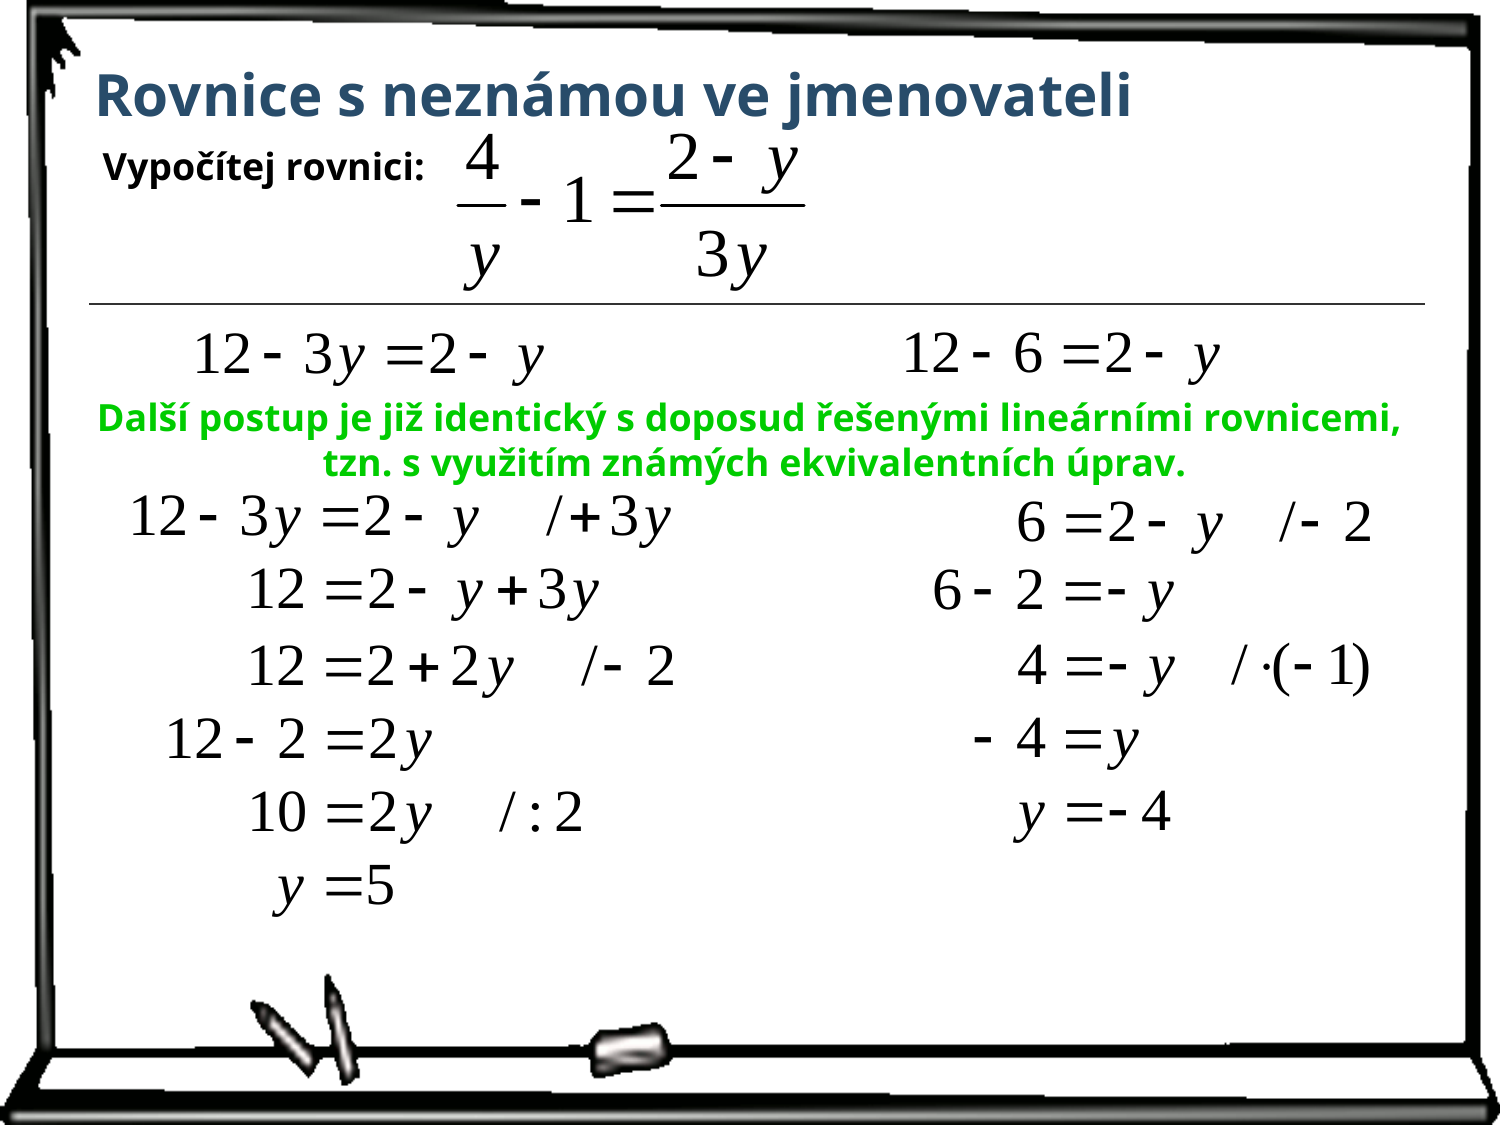

Rovnice s neznámou ve jmenovateli
Vypočítej rovnici:
Další postup je již identický s doposud řešenými lineárními rovnicemi,
tzn. s využitím známých ekvivalentních úprav.